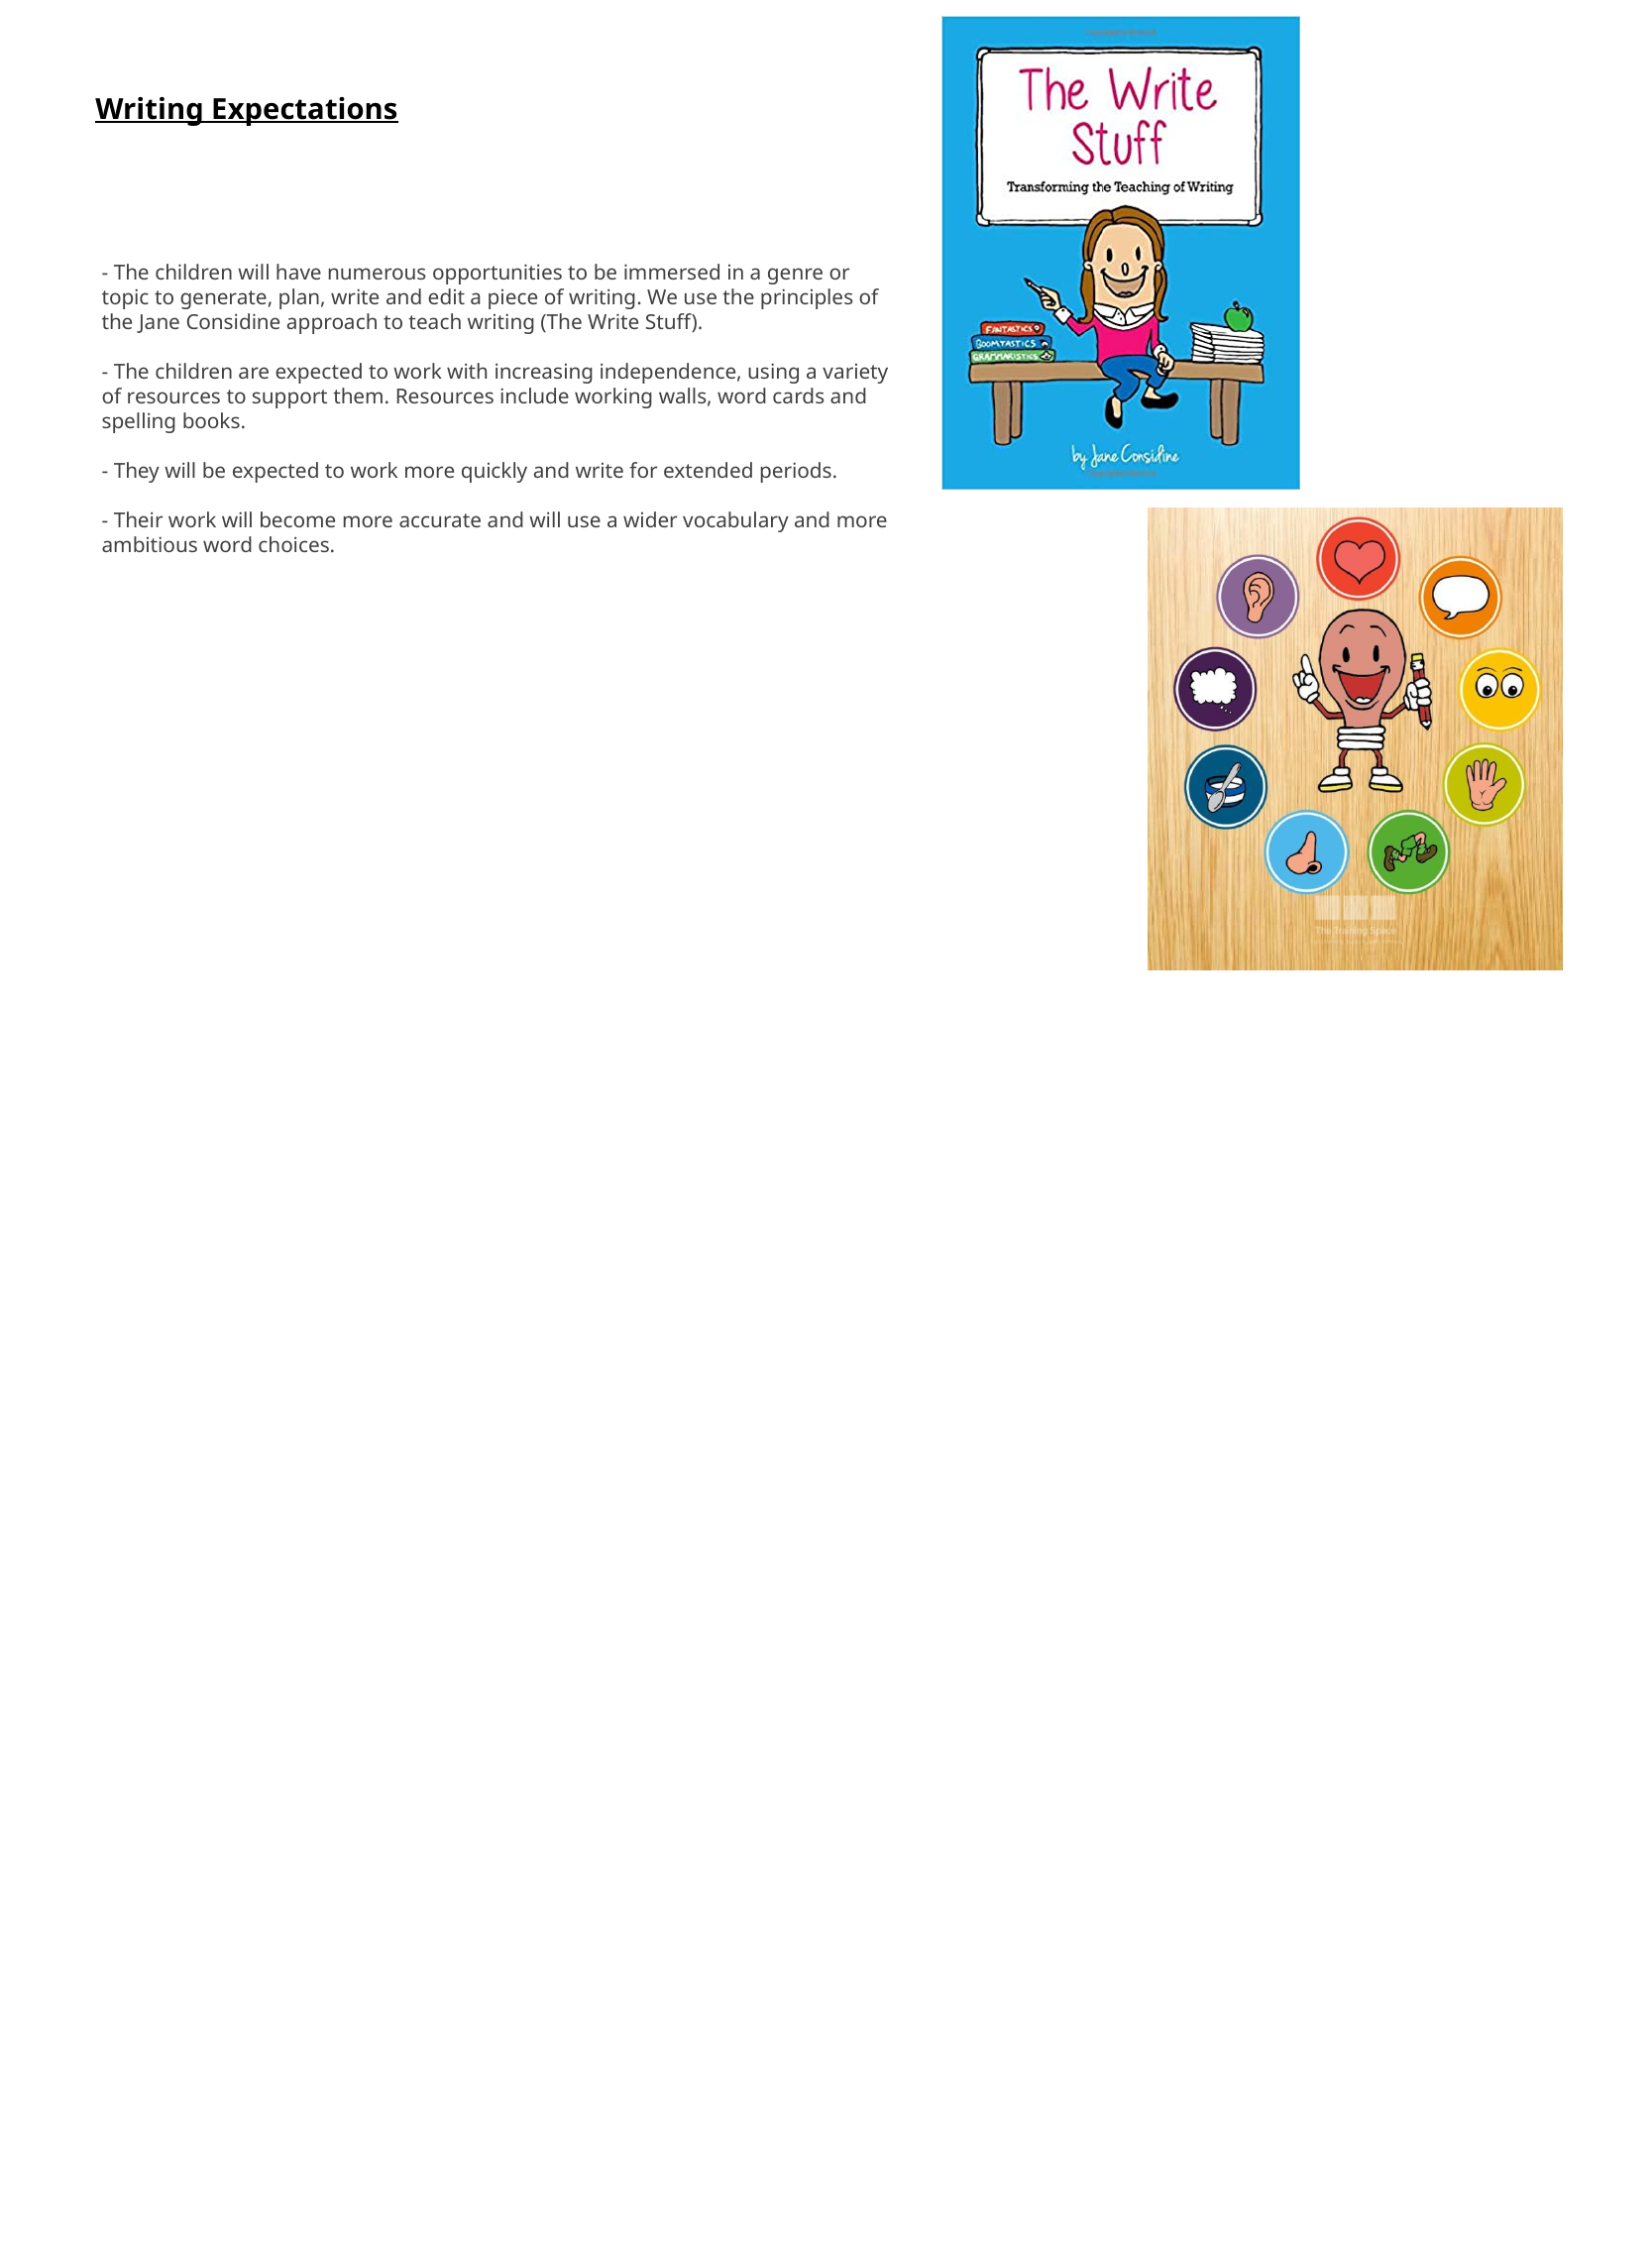

Writing Expectations
- The children will have numerous opportunities to be  immersed in a genre or topic to generate, plan, write and  edit a piece of writing. We use the principles of the Jane  Considine approach to teach writing (The Write Stuff).
- The children are expected to work with increasing  independence, using a variety of resources to support  them. Resources include working walls, word cards and  spelling books.
- They will be expected to work more quickly and write for  extended periods.
- Their work will become more accurate and will use a  wider vocabulary and more ambitious word choices.